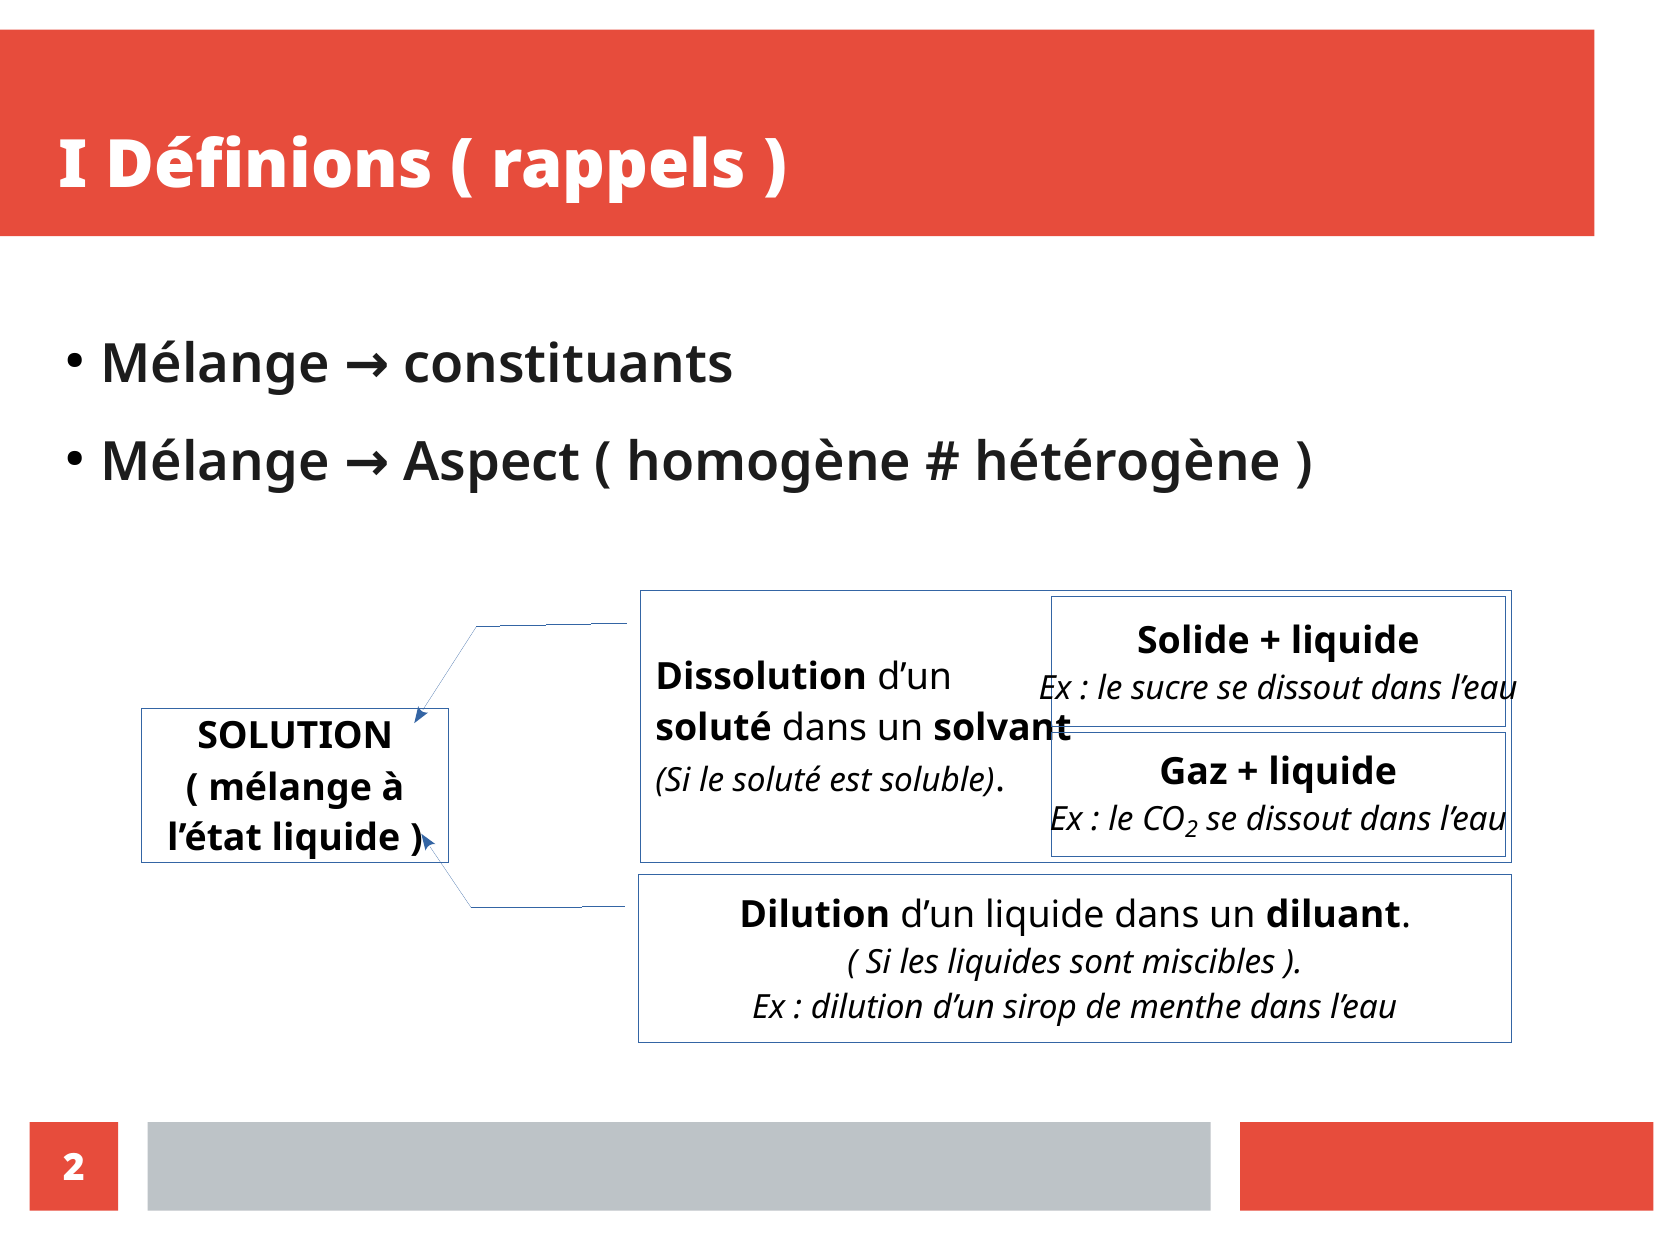

# I Définions ( rappels )
Mélange → constituants
Mélange → Aspect ( homogène # hétérogène )
Dissolution d’un
soluté dans un solvant
(Si le soluté est soluble).
Solide + liquide
Ex : le sucre se dissout dans l’eau
SOLUTION
( mélange à
l’état liquide )
Gaz + liquide
Ex : le CO2 se dissout dans l’eau
Dilution d’un liquide dans un diluant.
( Si les liquides sont miscibles ).
Ex : dilution d’un sirop de menthe dans l’eau
2